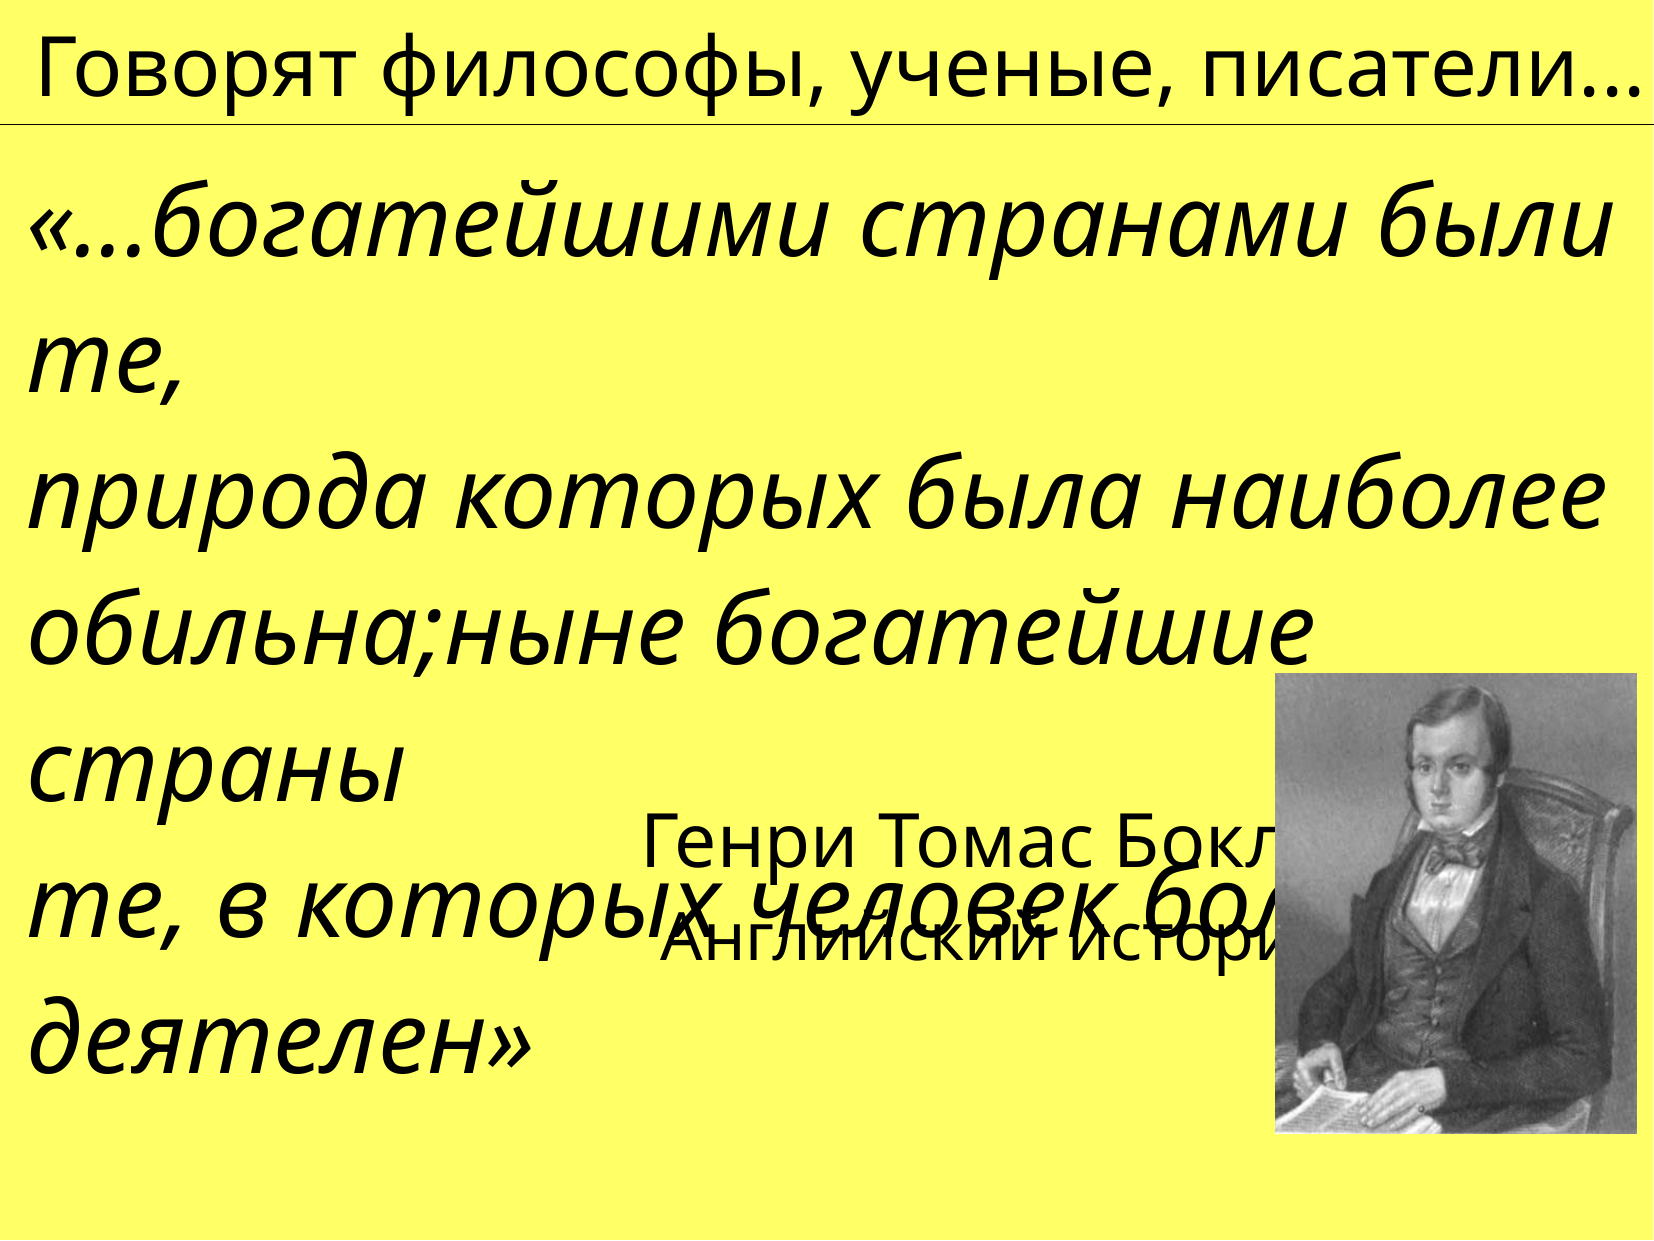

Говорят философы, ученые, писатели...
«...богатейшими странами были те,
природа которых была наиболее
обильна;ныне богатейшие страны
те, в которых человек более деятелен»
Генри Томас Бокль
Английский историк